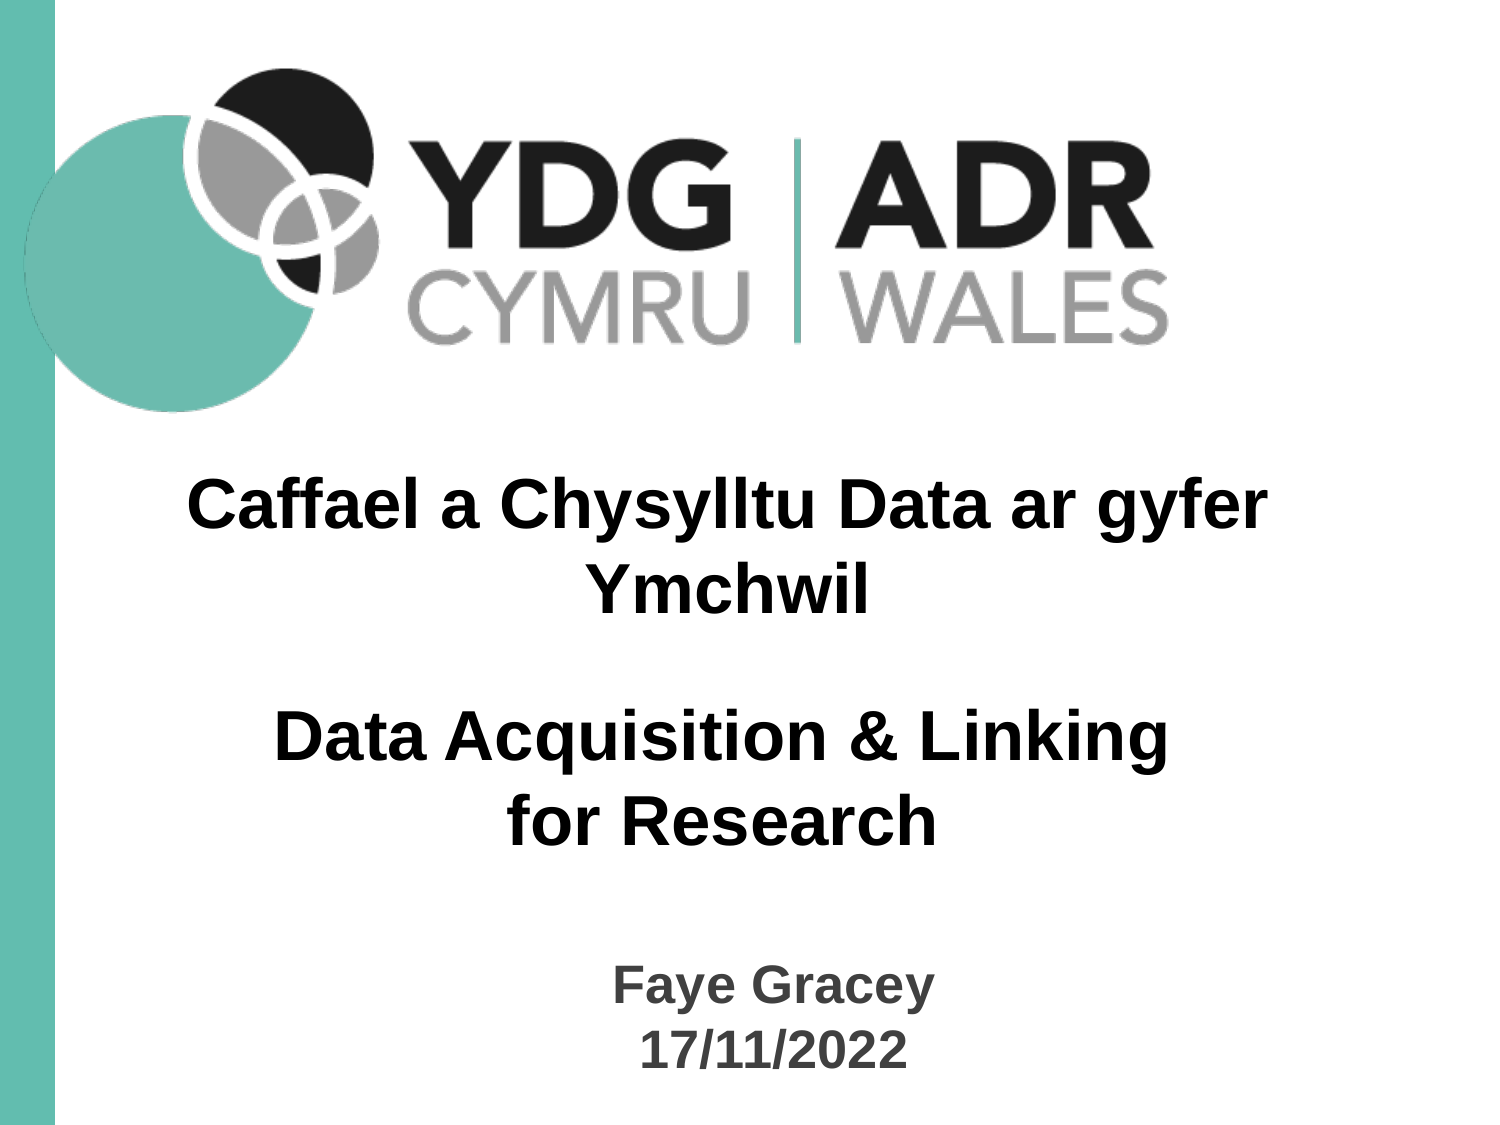

Caffael a Chysylltu Data ar gyfer Ymchwil
Data Acquisition & Linking for Research
Faye Gracey
17/11/2022